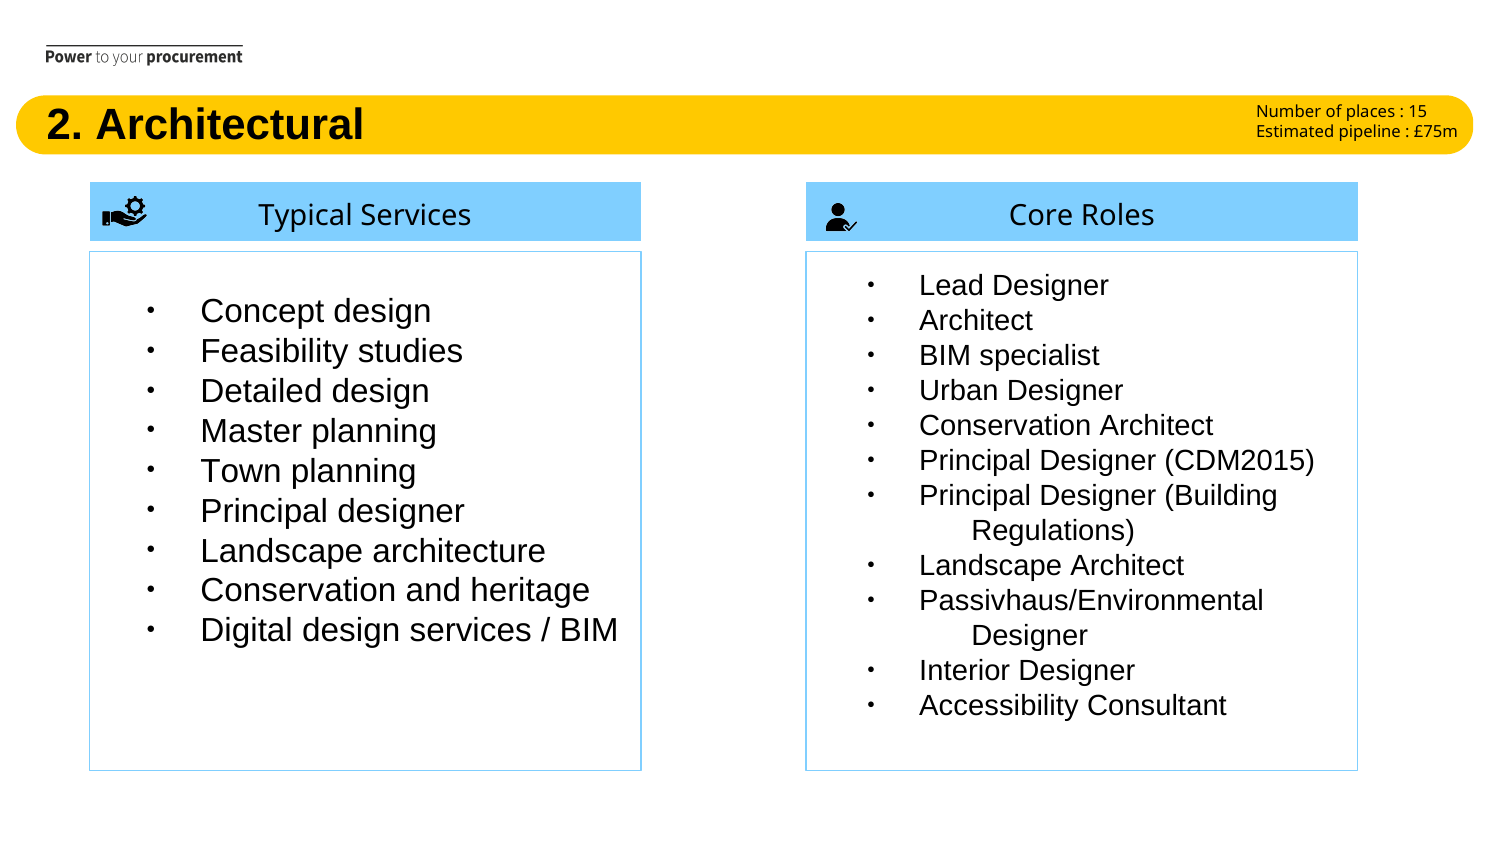

Number of places : 15
Estimated pipeline : £75m
# 2. Architectural
Typical Services
Core Roles
Concept design
Feasibility studies
Detailed design
Master planning
Town planning
Principal designer
Landscape architecture
Conservation and heritage
Digital design services / BIM
Lead Designer
Architect
BIM specialist
Urban Designer
Conservation Architect
Principal Designer (CDM2015)
Principal Designer (Building Regulations)
Landscape Architect
Passivhaus/Environmental Designer
Interior Designer
Accessibility Consultant